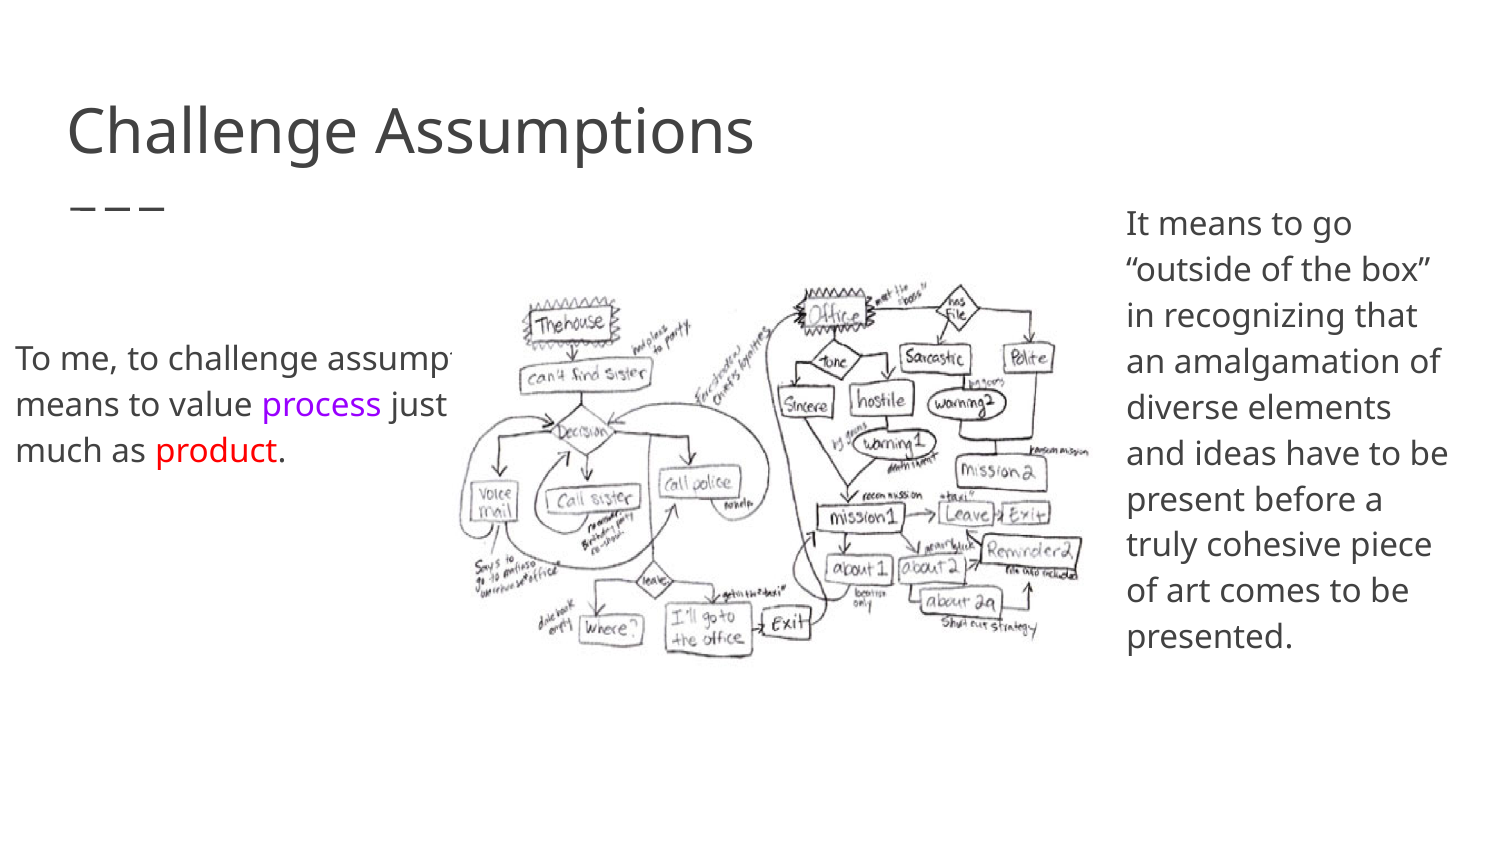

# Challenge Assumptions
It means to go “outside of the box” in recognizing that an amalgamation of diverse elements and ideas have to be present before a truly cohesive piece of art comes to be presented.
To me, to challenge assumptions means to value process just as much as product.